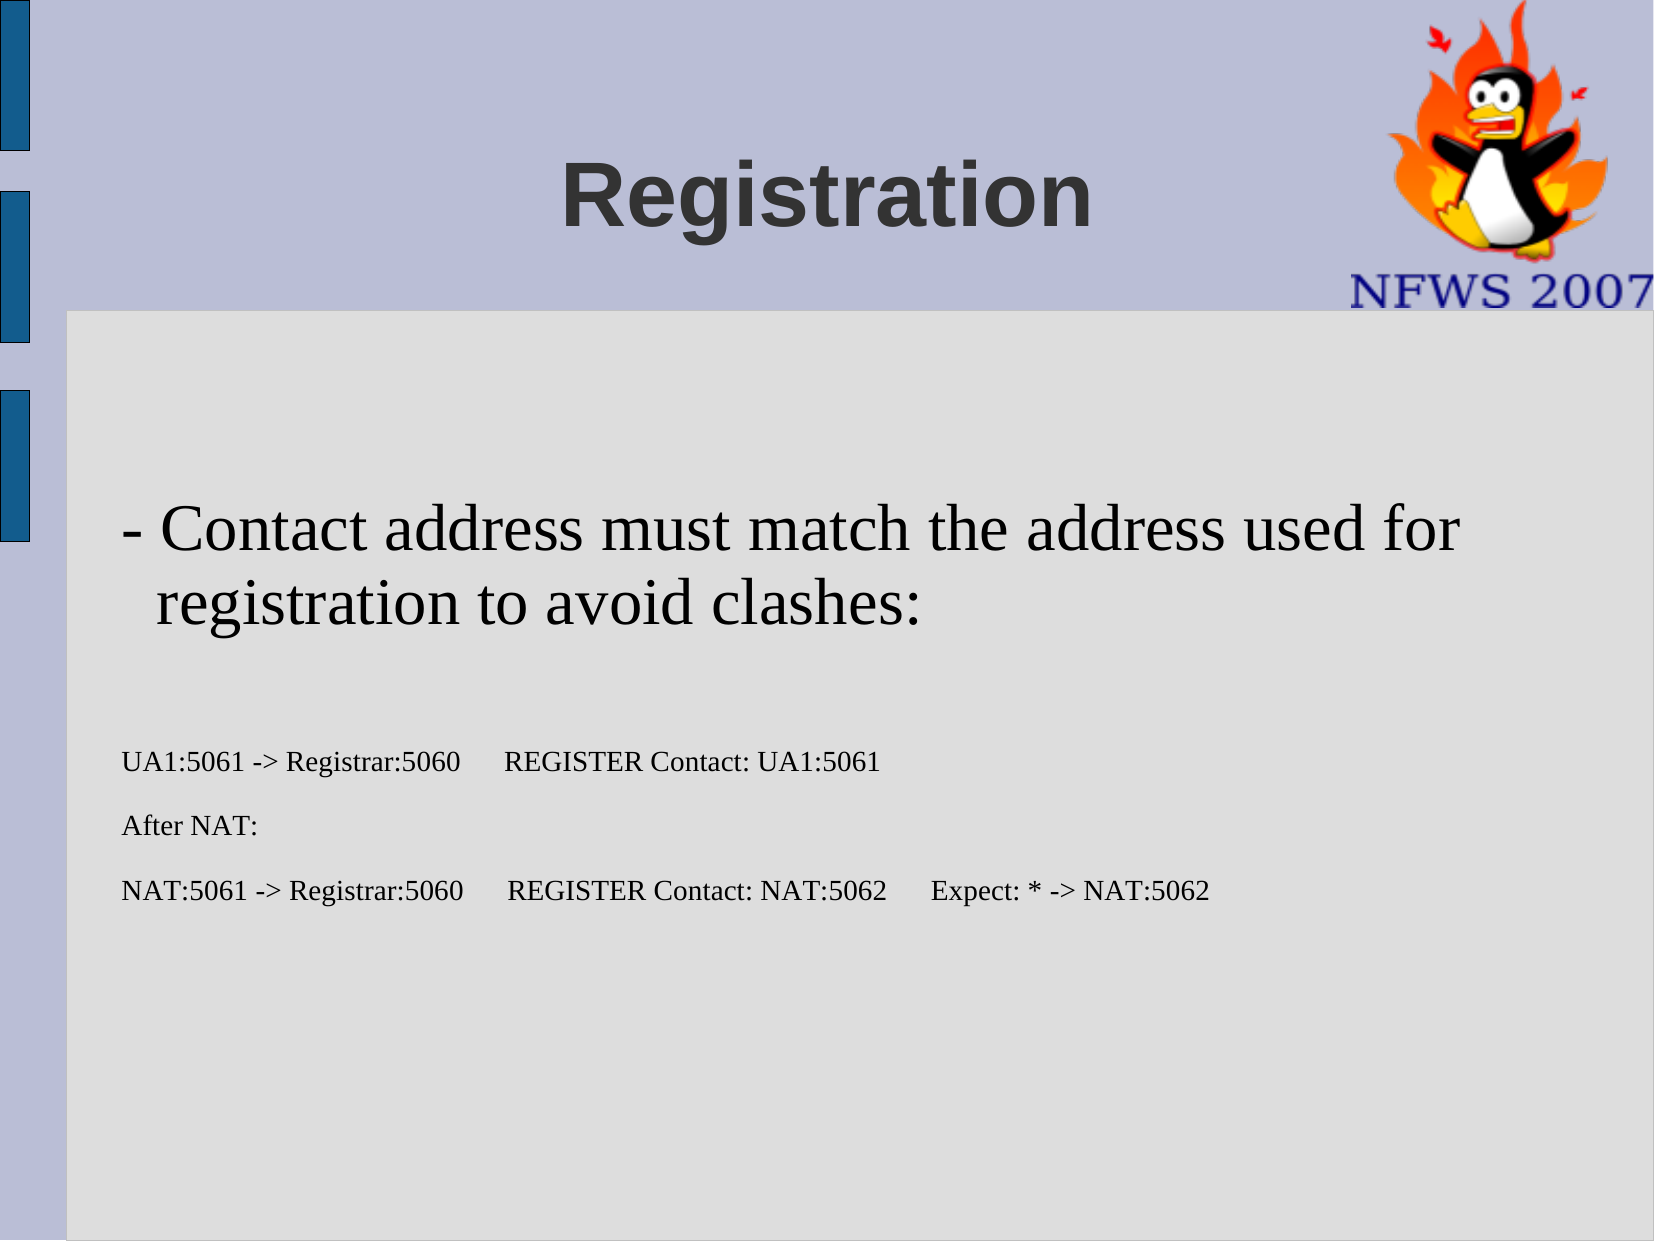

# Registration
- Contact address must match the address used for registration to avoid clashes:
UA1:5061 -> Registrar:5060 REGISTER Contact: UA1:5061
After NAT:
NAT:5061 -> Registrar:5060 REGISTER Contact: NAT:5062 Expect: * -> NAT:5062